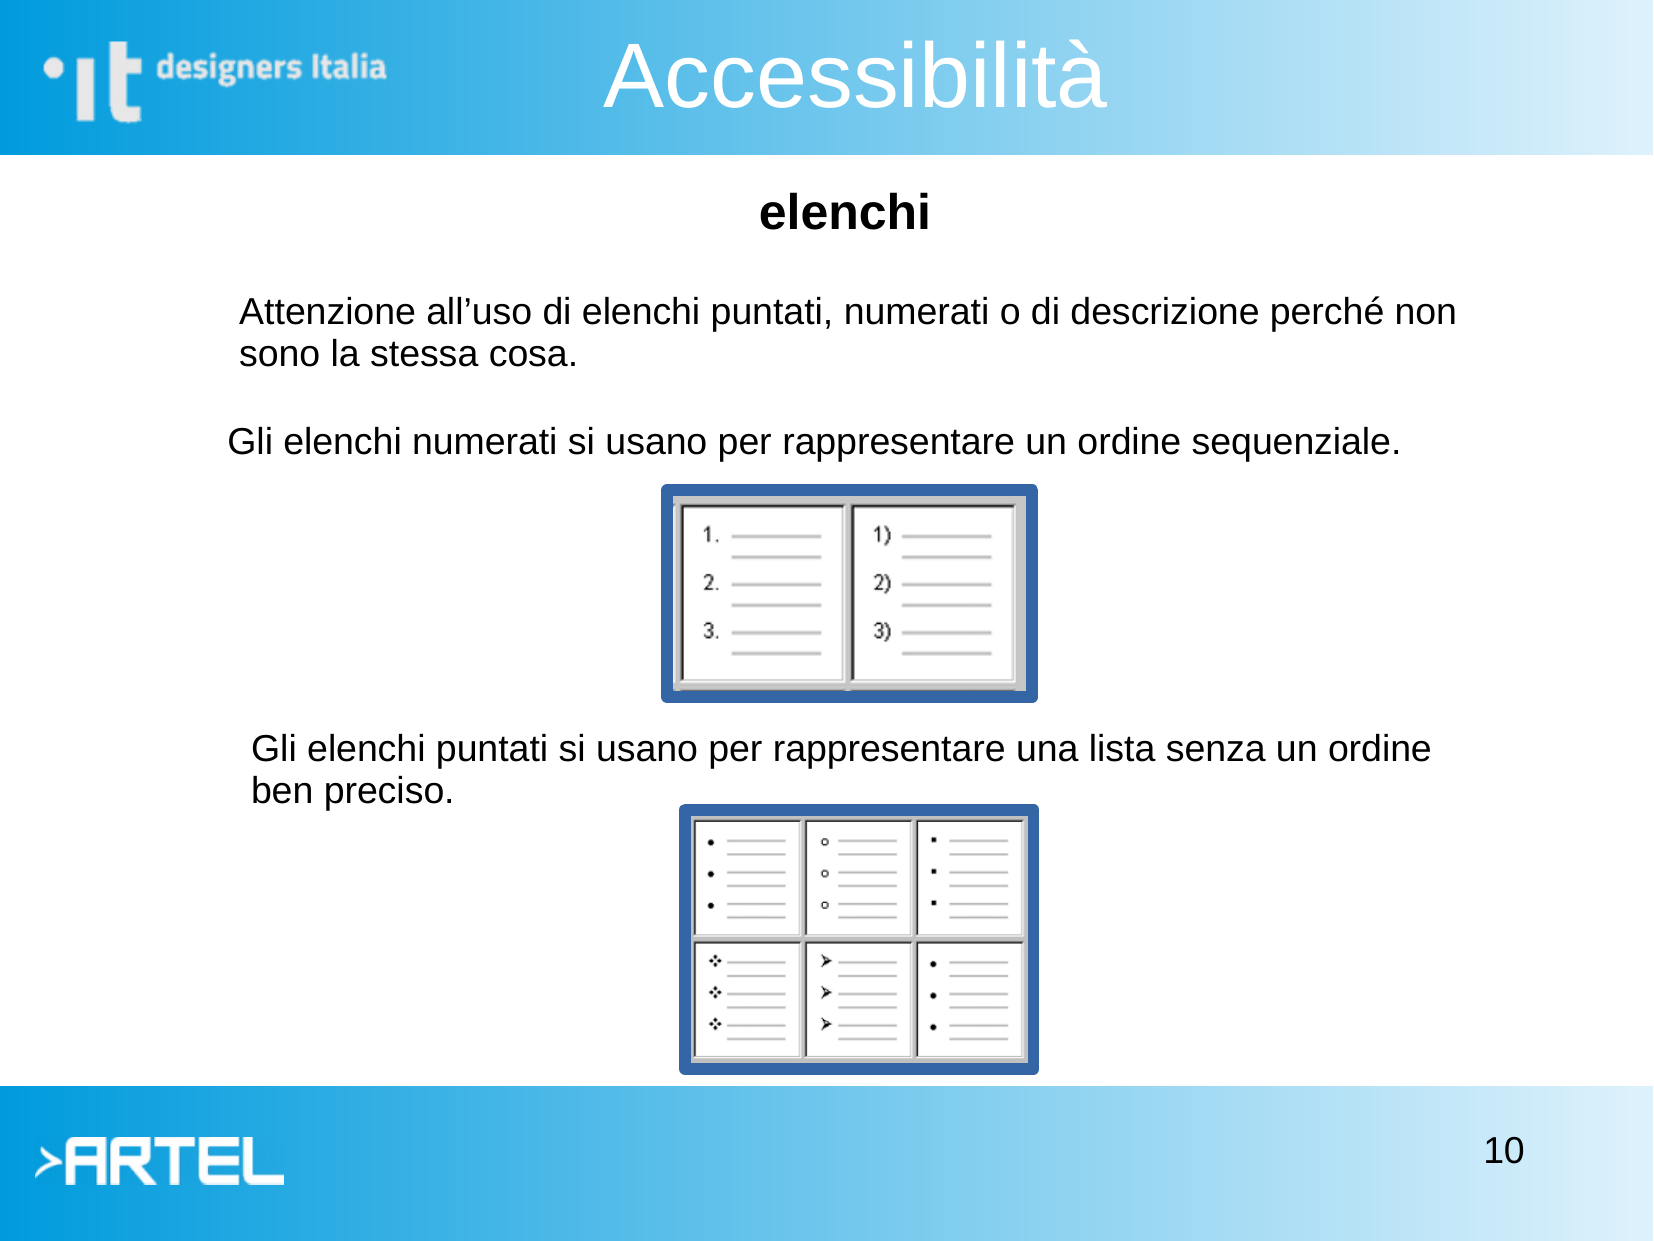

# Accessibilità
elenchi
Attenzione all’uso di elenchi puntati, numerati o di descrizione perché non sono la stessa cosa.
Gli elenchi numerati si usano per rappresentare un ordine sequenziale.
Gli elenchi puntati si usano per rappresentare una lista senza un ordine ben preciso.